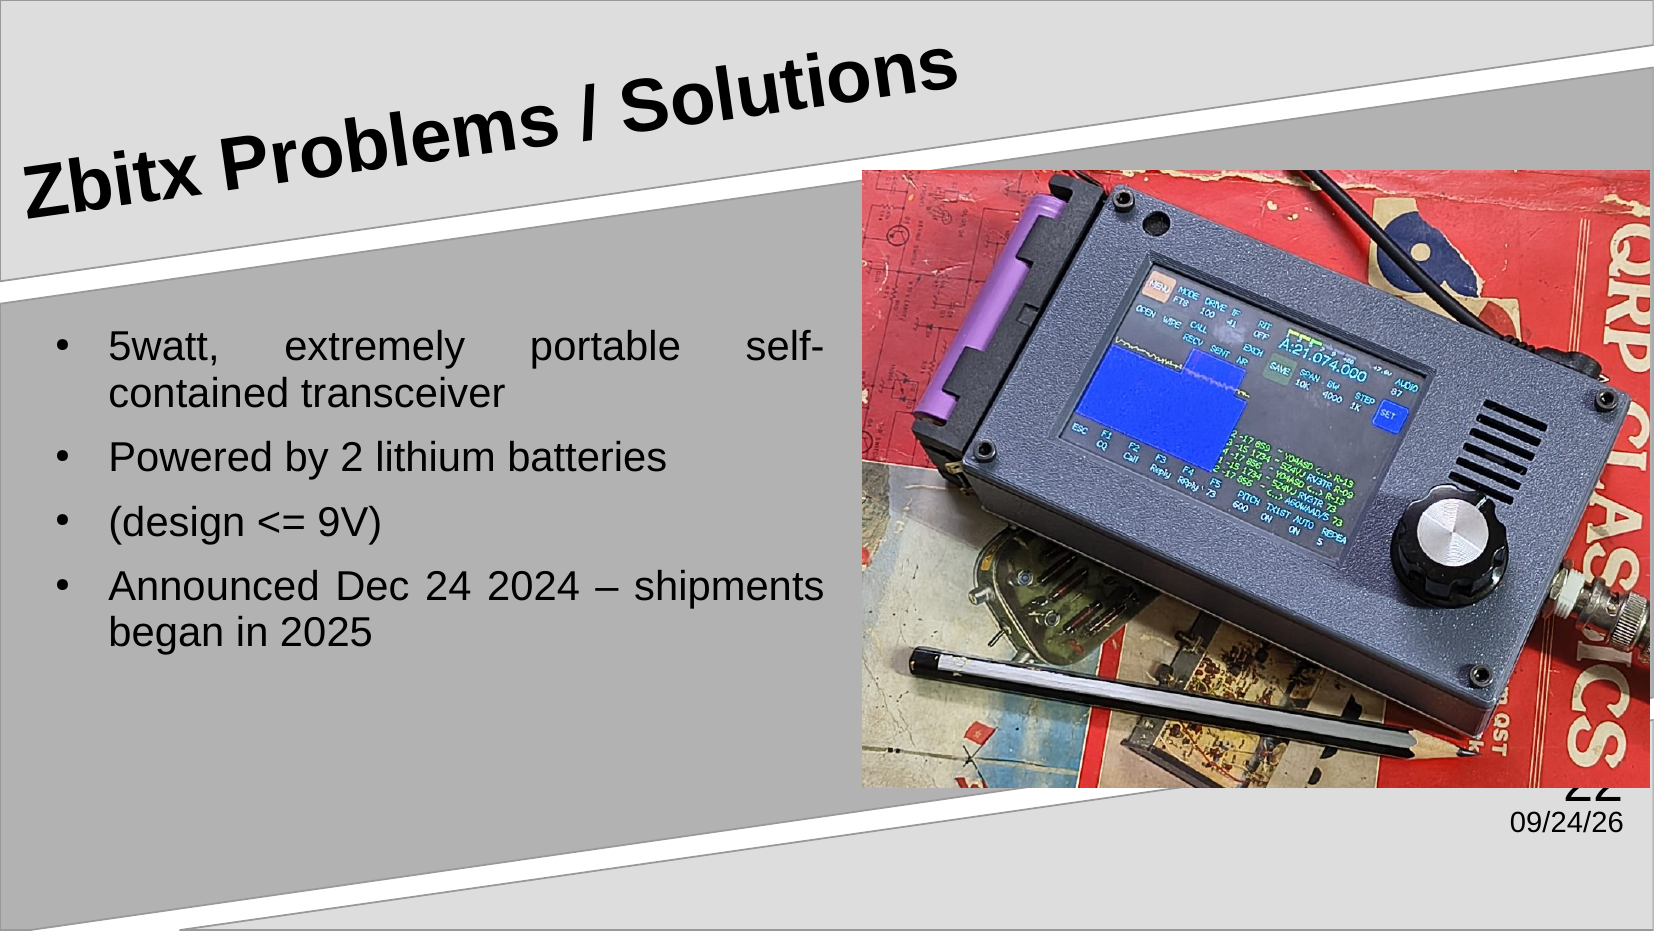

# Zbitx Problems / Solutions
5watt, extremely portable self-contained transceiver
Powered by 2 lithium batteries
(design <= 9V)
Announced Dec 24 2024 – shipments began in 2025
22